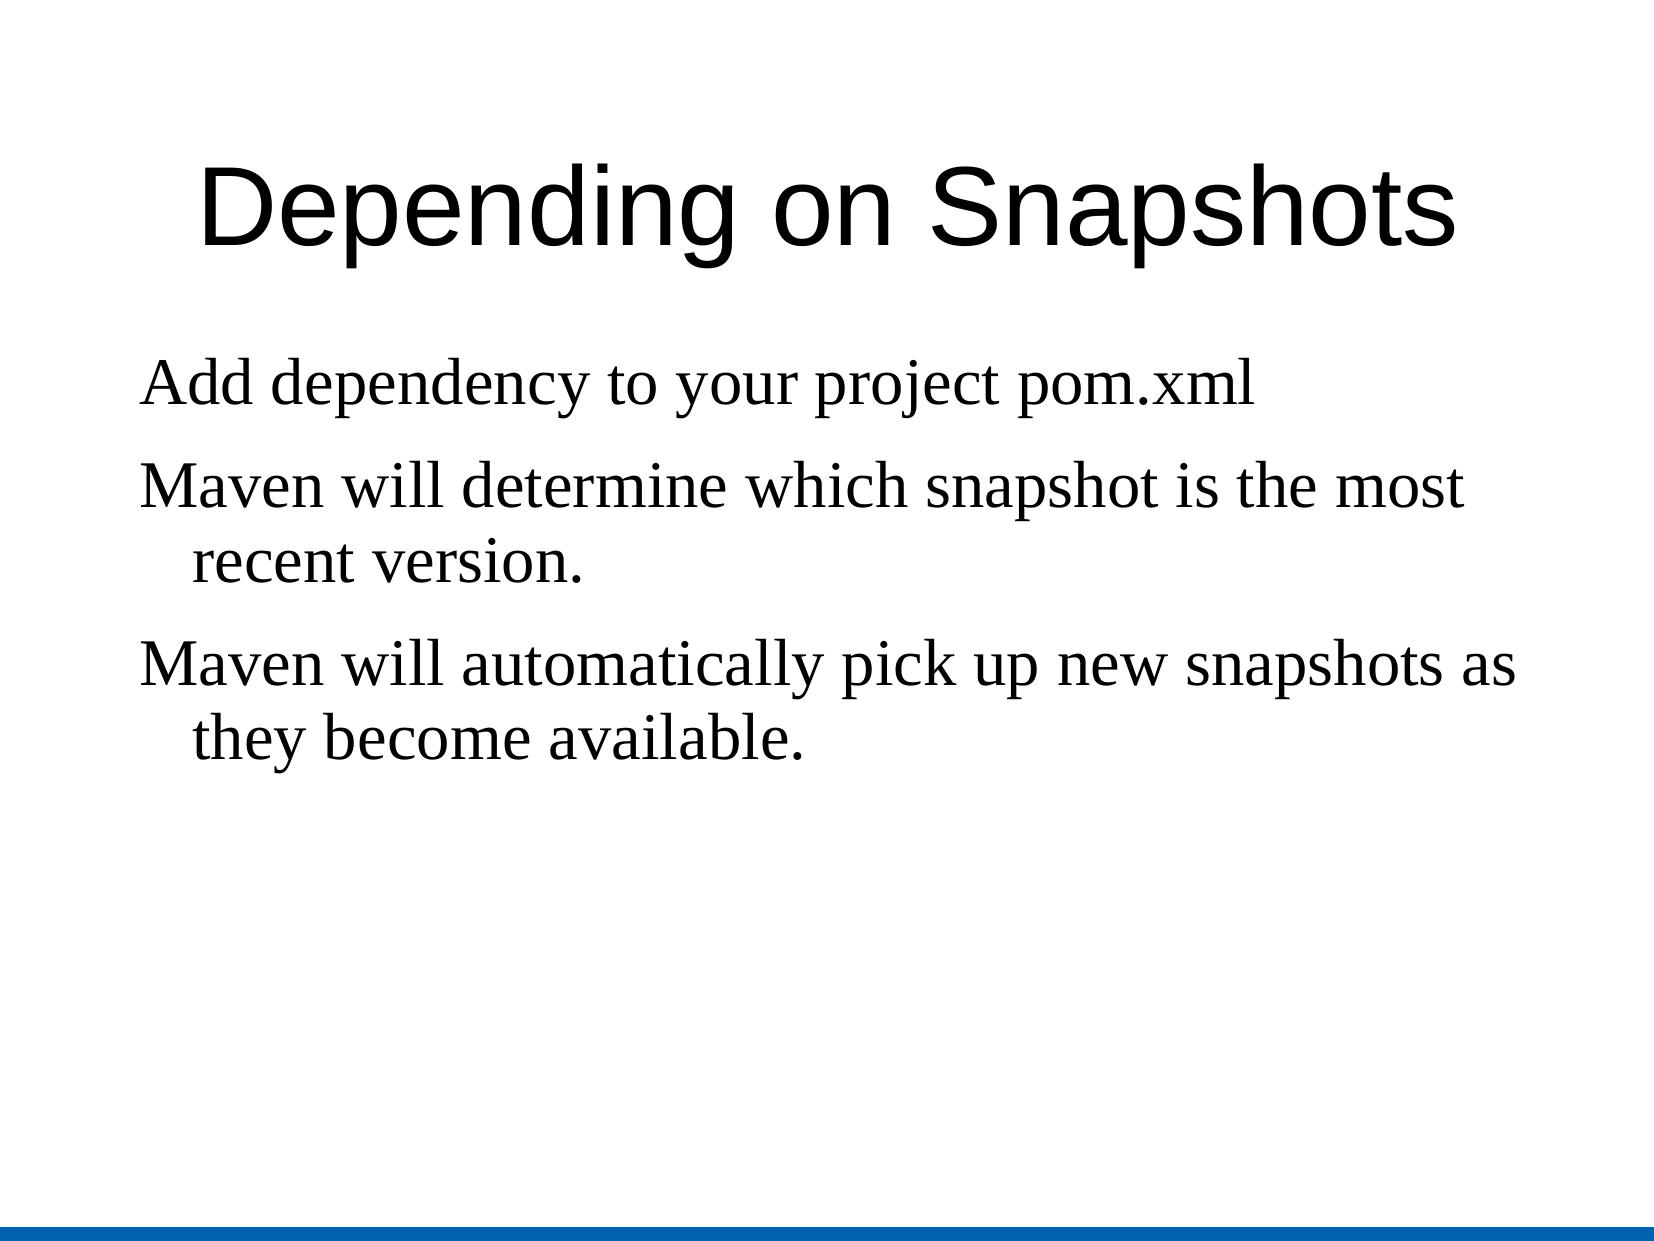

# Depending on Snapshots
Add dependency to your project pom.xml
Maven will determine which snapshot is the most recent version.
Maven will automatically pick up new snapshots as they become available.